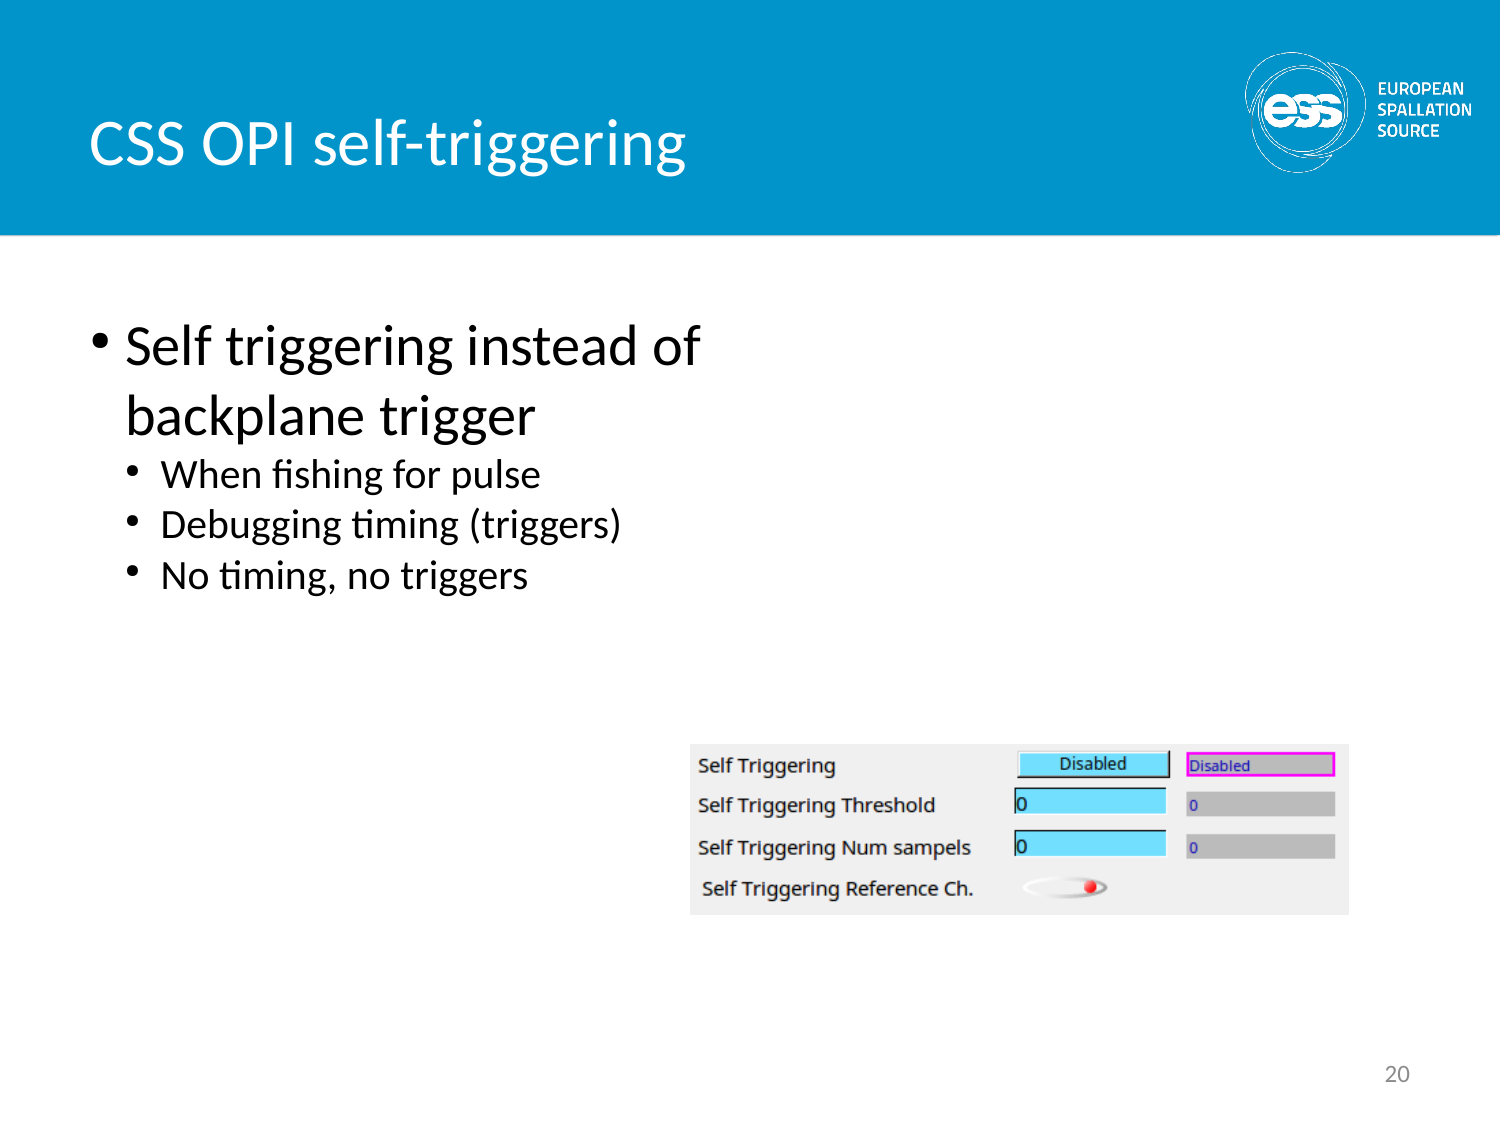

CSS OPI self-triggering
Self triggering instead of backplane trigger
When fishing for pulse
Debugging timing (triggers)
No timing, no triggers